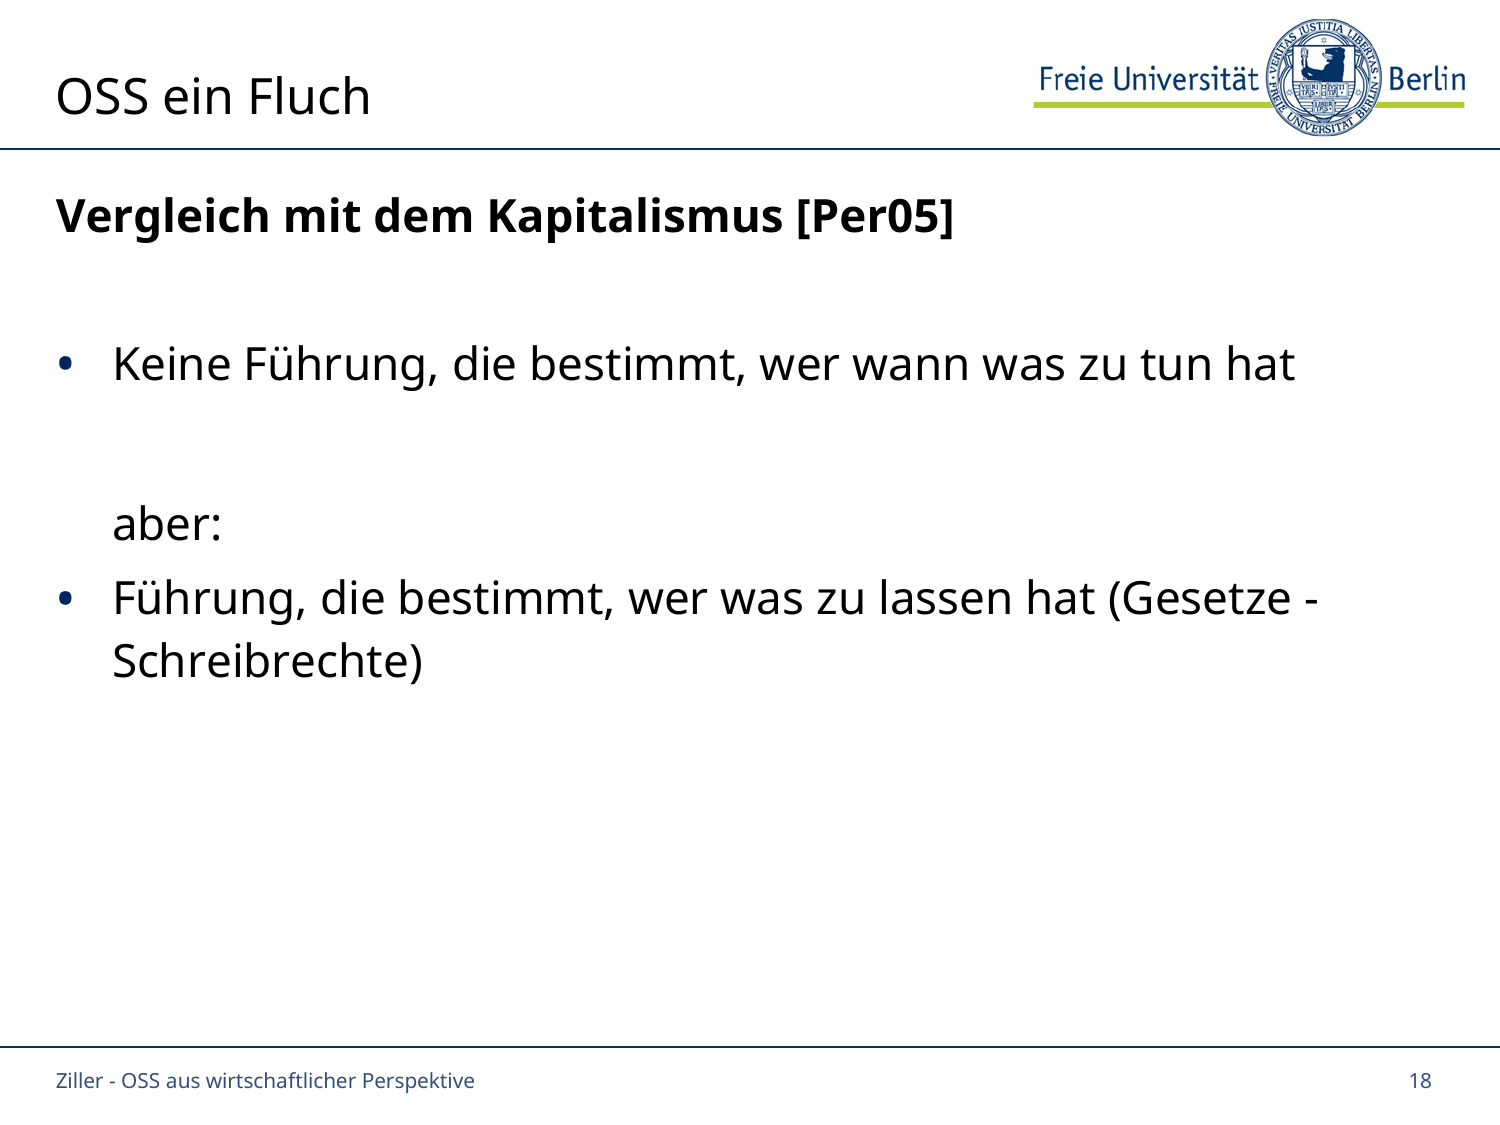

# OSS ein Fluch
Vergleich mit dem Kapitalismus [Per05]
Keine Führung, die bestimmt, wer wann was zu tun hat
aber:
Führung, die bestimmt, wer was zu lassen hat (Gesetze - Schreibrechte)
Ziller - OSS aus wirtschaftlicher Perspektive
18